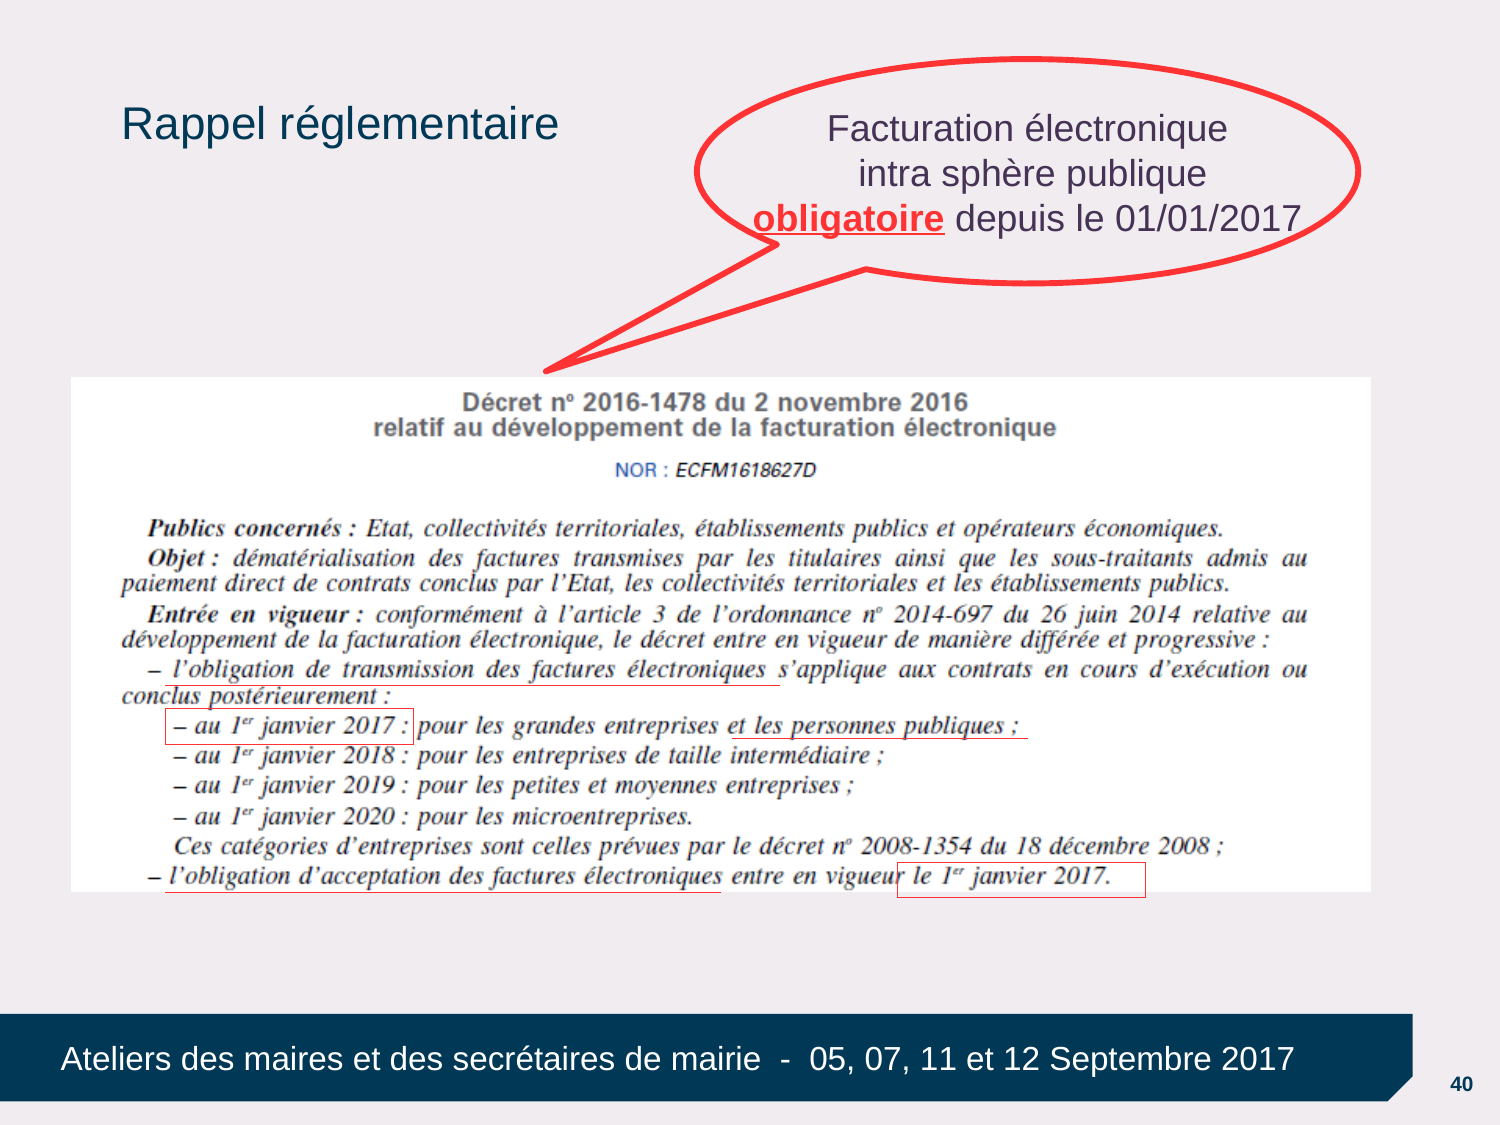

Facturation électronique
 intra sphère publique
obligatoire depuis le 01/01/2017
# Rappel réglementaire